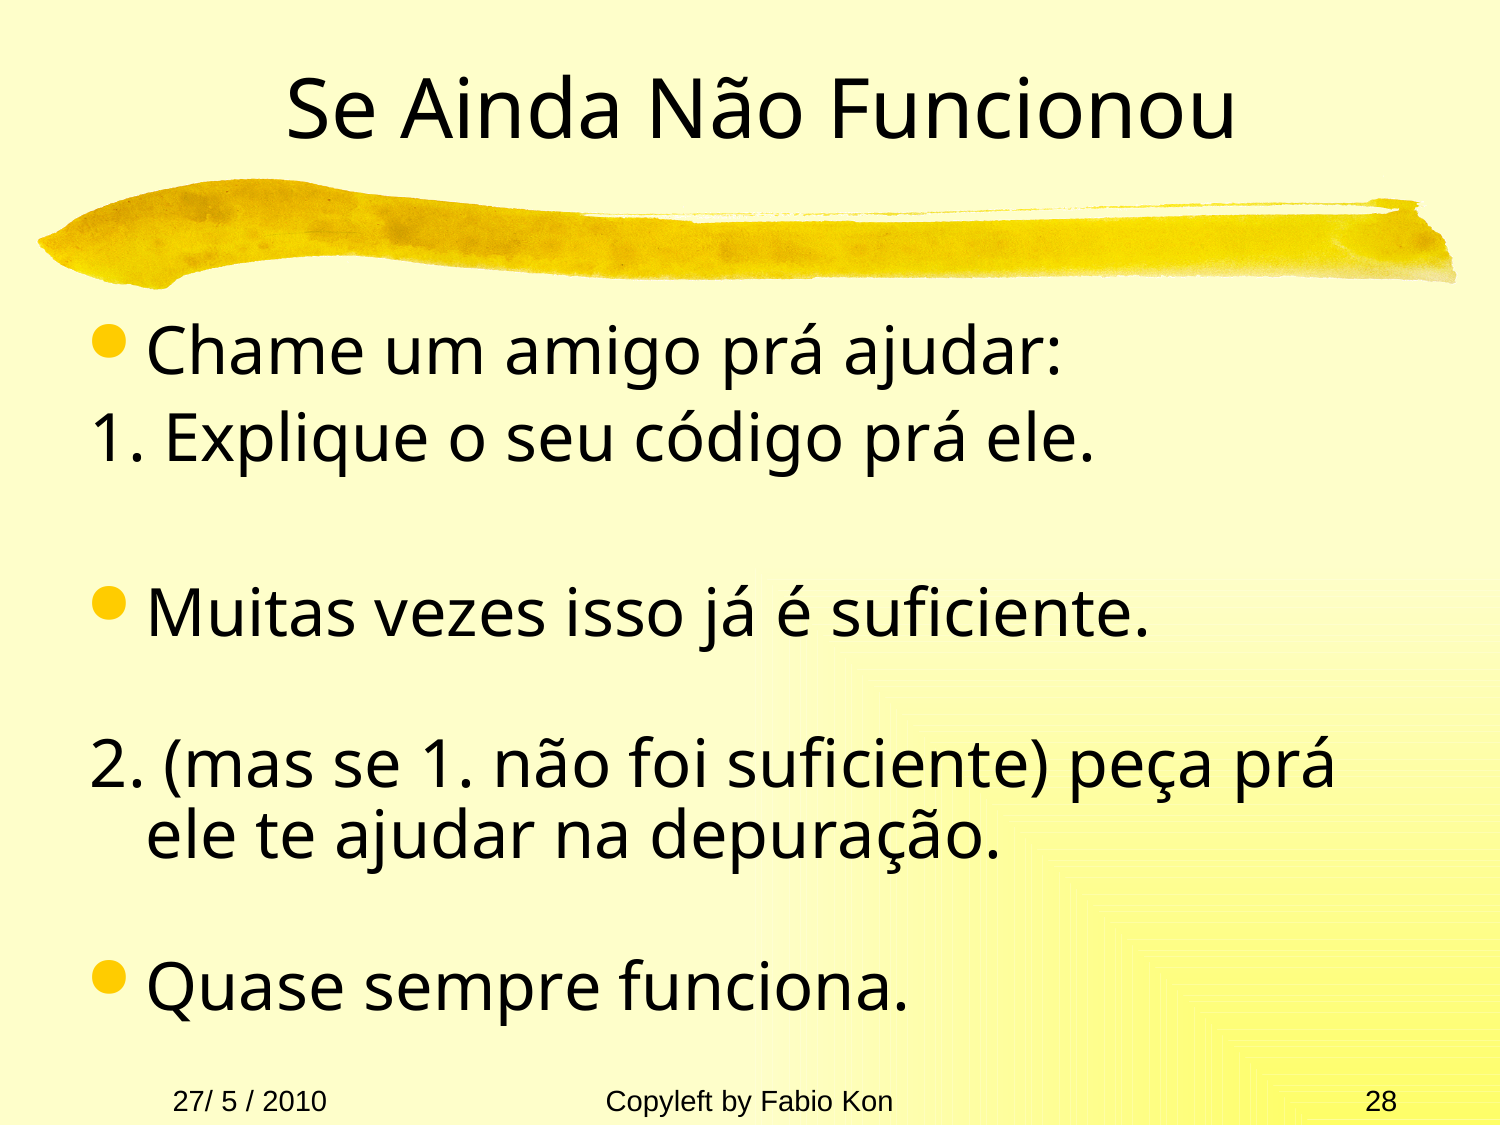

# Se Ainda Não Funcionou
Chame um amigo prá ajudar:
1. Explique o seu código prá ele.
Muitas vezes isso já é suficiente.
2. (mas se 1. não foi suficiente) peça prá ele te ajudar na depuração.
Quase sempre funciona.
ECOOP'99 OOOSW
28